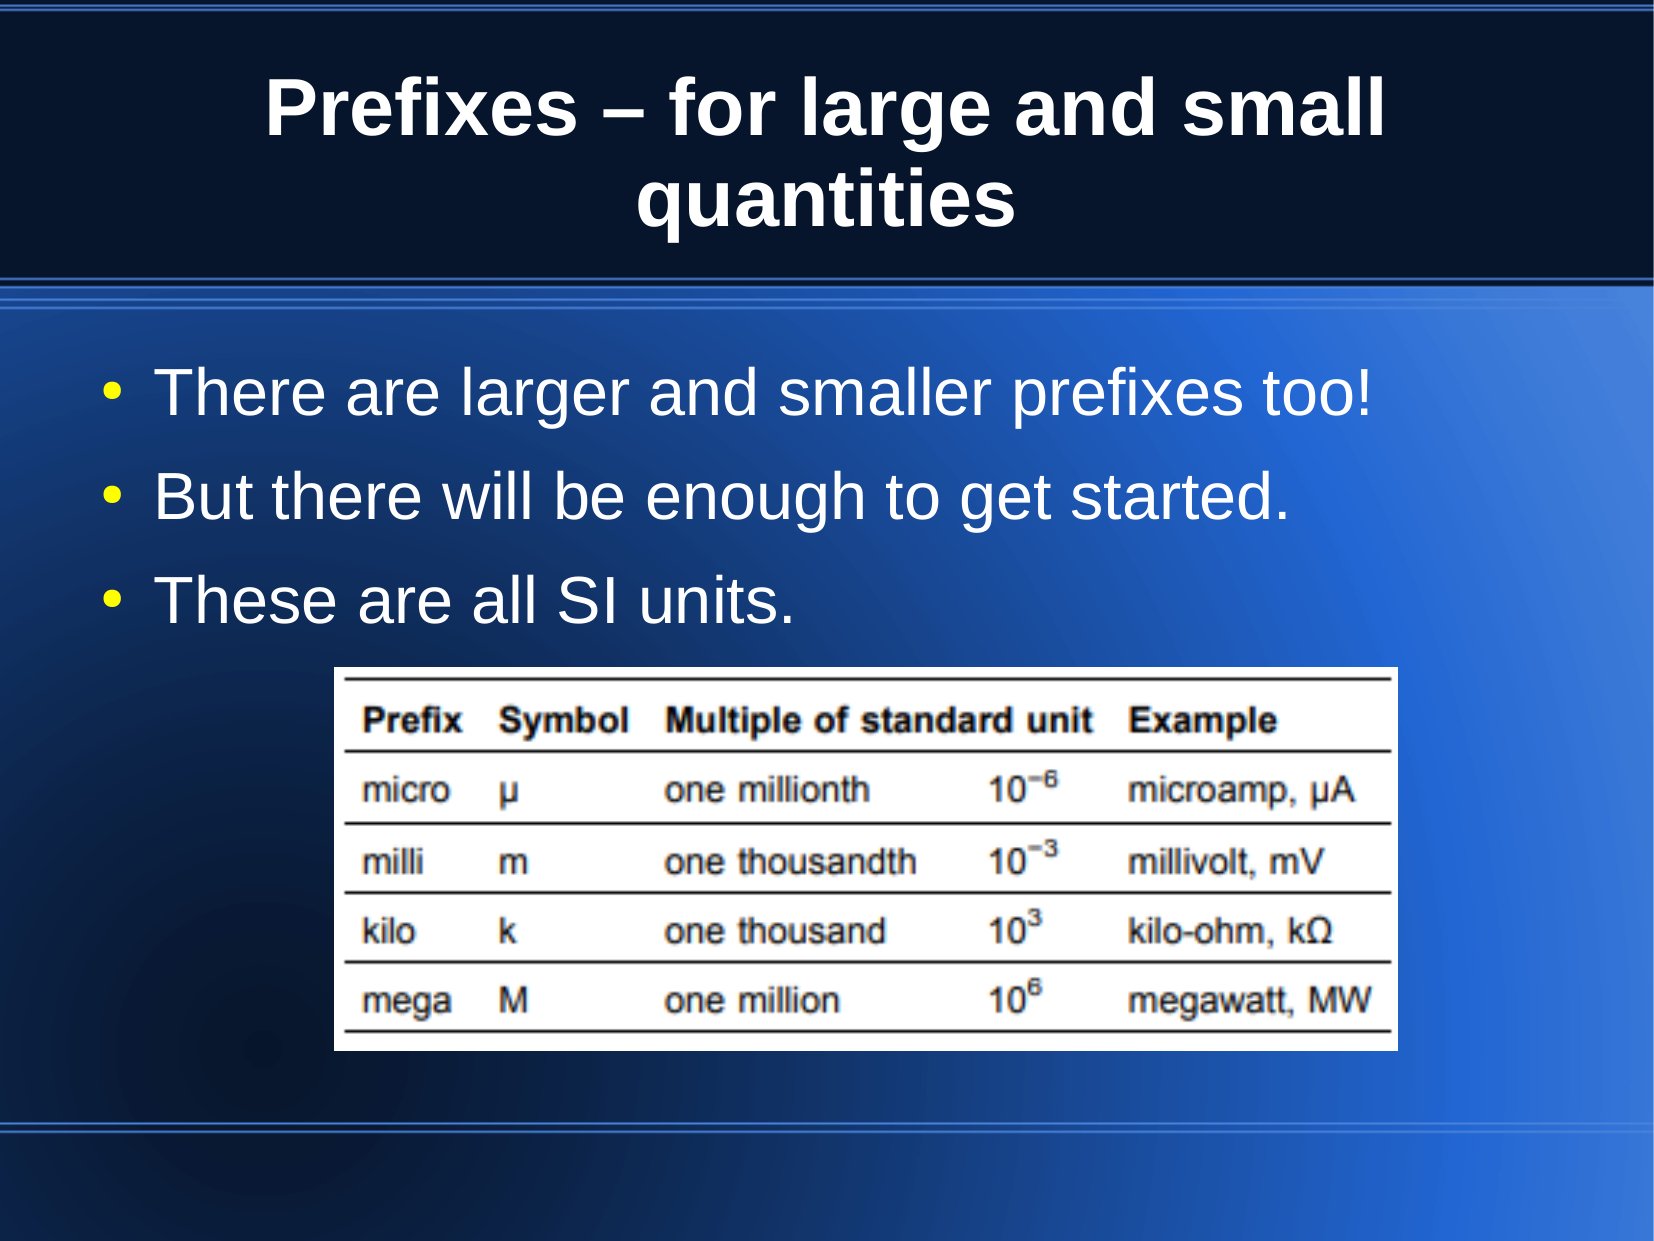

# Prefixes – for large and small quantities
There are larger and smaller prefixes too!
But there will be enough to get started.
These are all SI units.